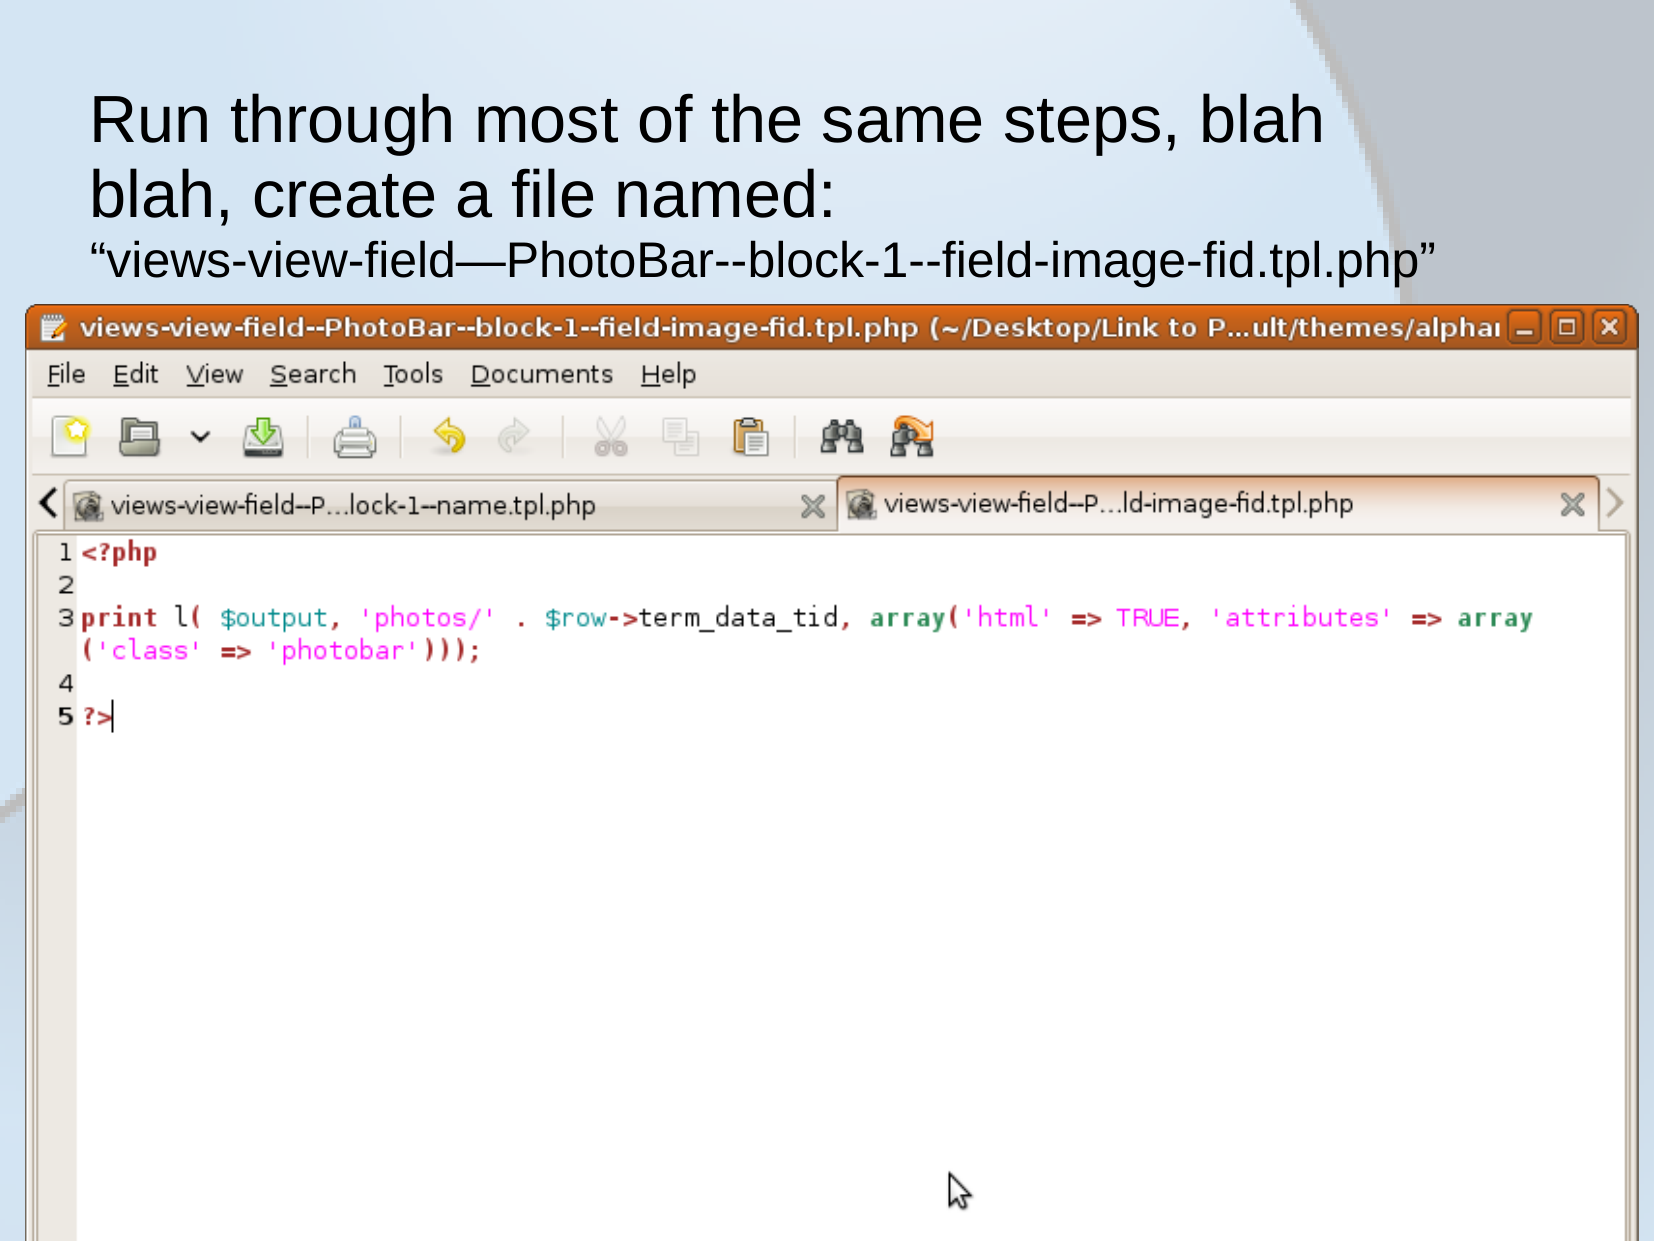

Run through most of the same steps, blah blah, create a file named:
“views-view-field—PhotoBar--block-1--field-image-fid.tpl.php”
Paste that stuff into it
Modify and make it awesome, in this case we make the thumbnail a link to it's gallery page